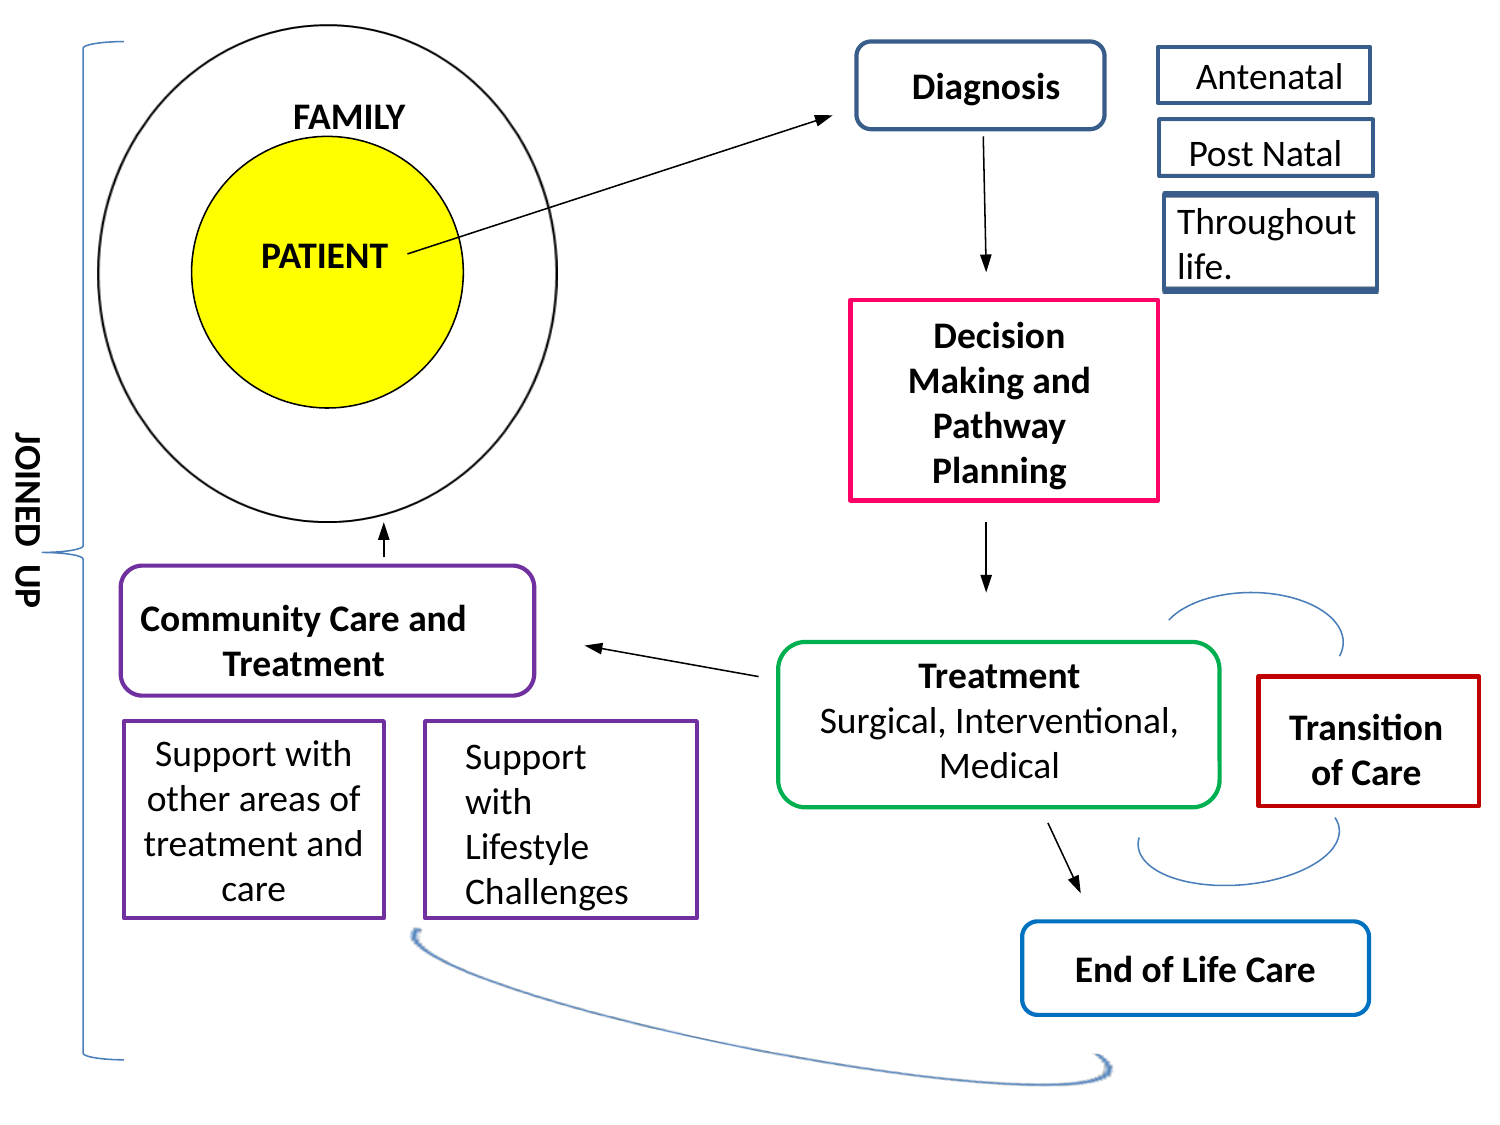

Antenatal
Diagnosis
FAMILY
Post Natal
Throughout life.
PATIENT
Decision Making and Pathway Planning
JOINED UP
Community Care and Treatment
Treatment
Surgical, Interventional, Medical
Transition of Care
Support with other areas of treatment and care
Support with Lifestyle Challenges
End of Life Care